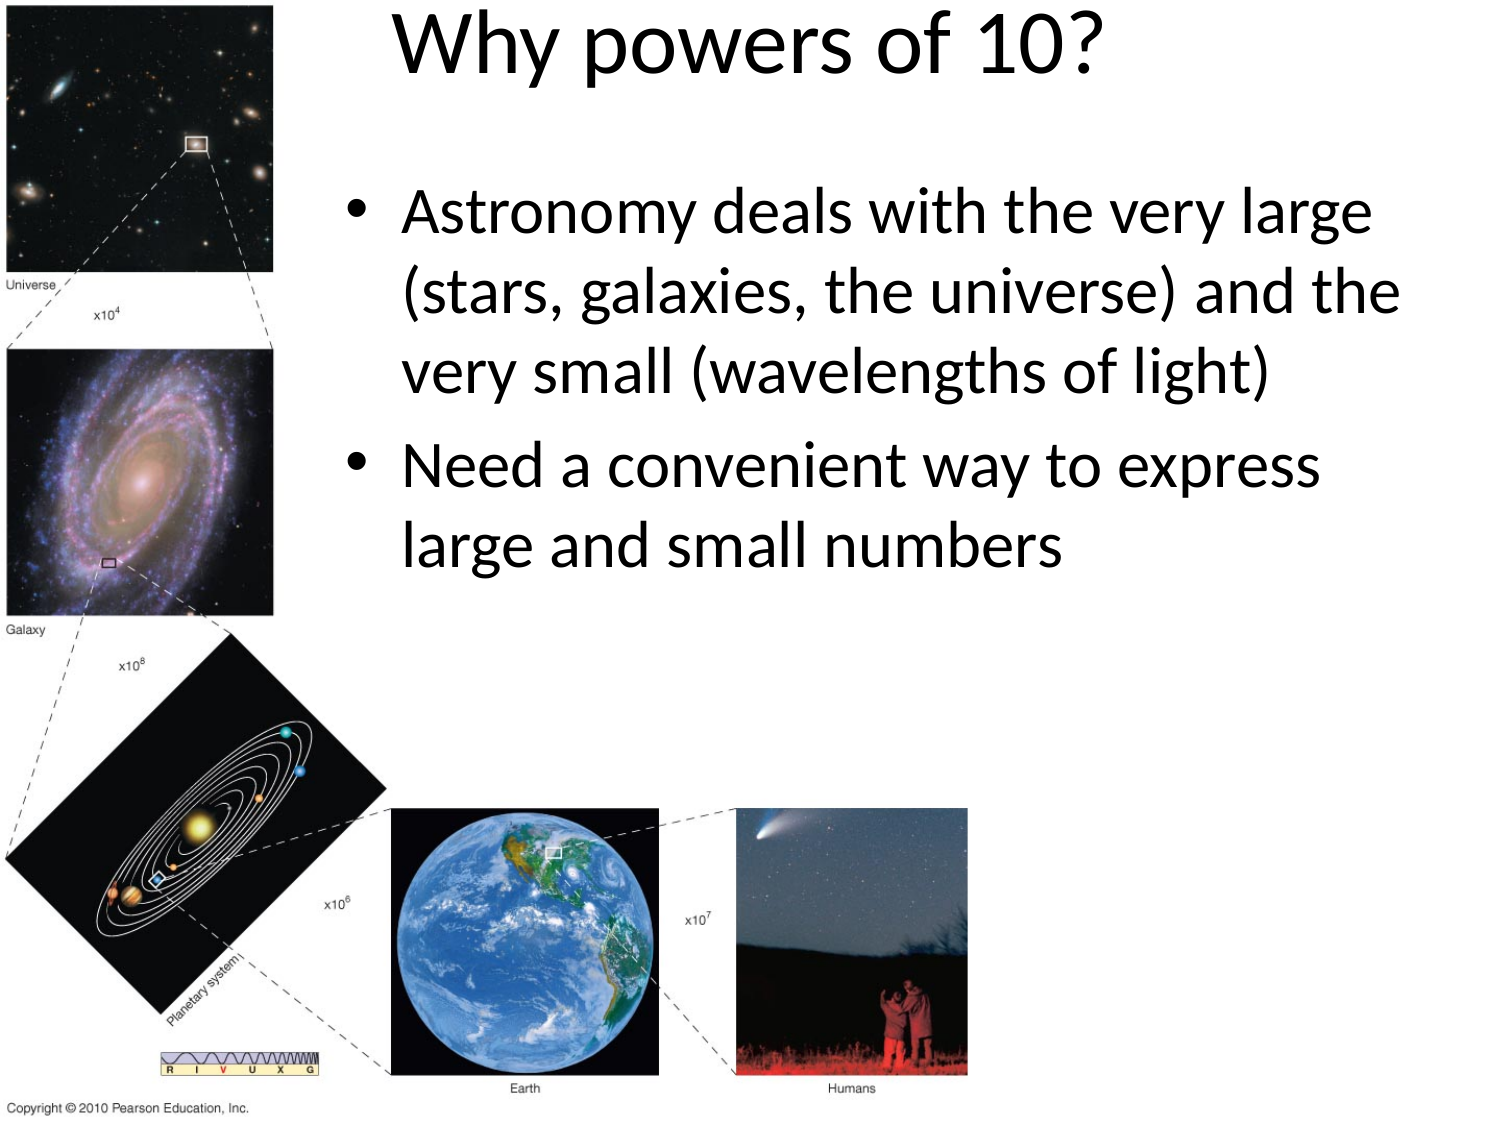

# Why powers of 10?
Astronomy deals with the very large (stars, galaxies, the universe) and the very small (wavelengths of light)
Need a convenient way to express large and small numbers